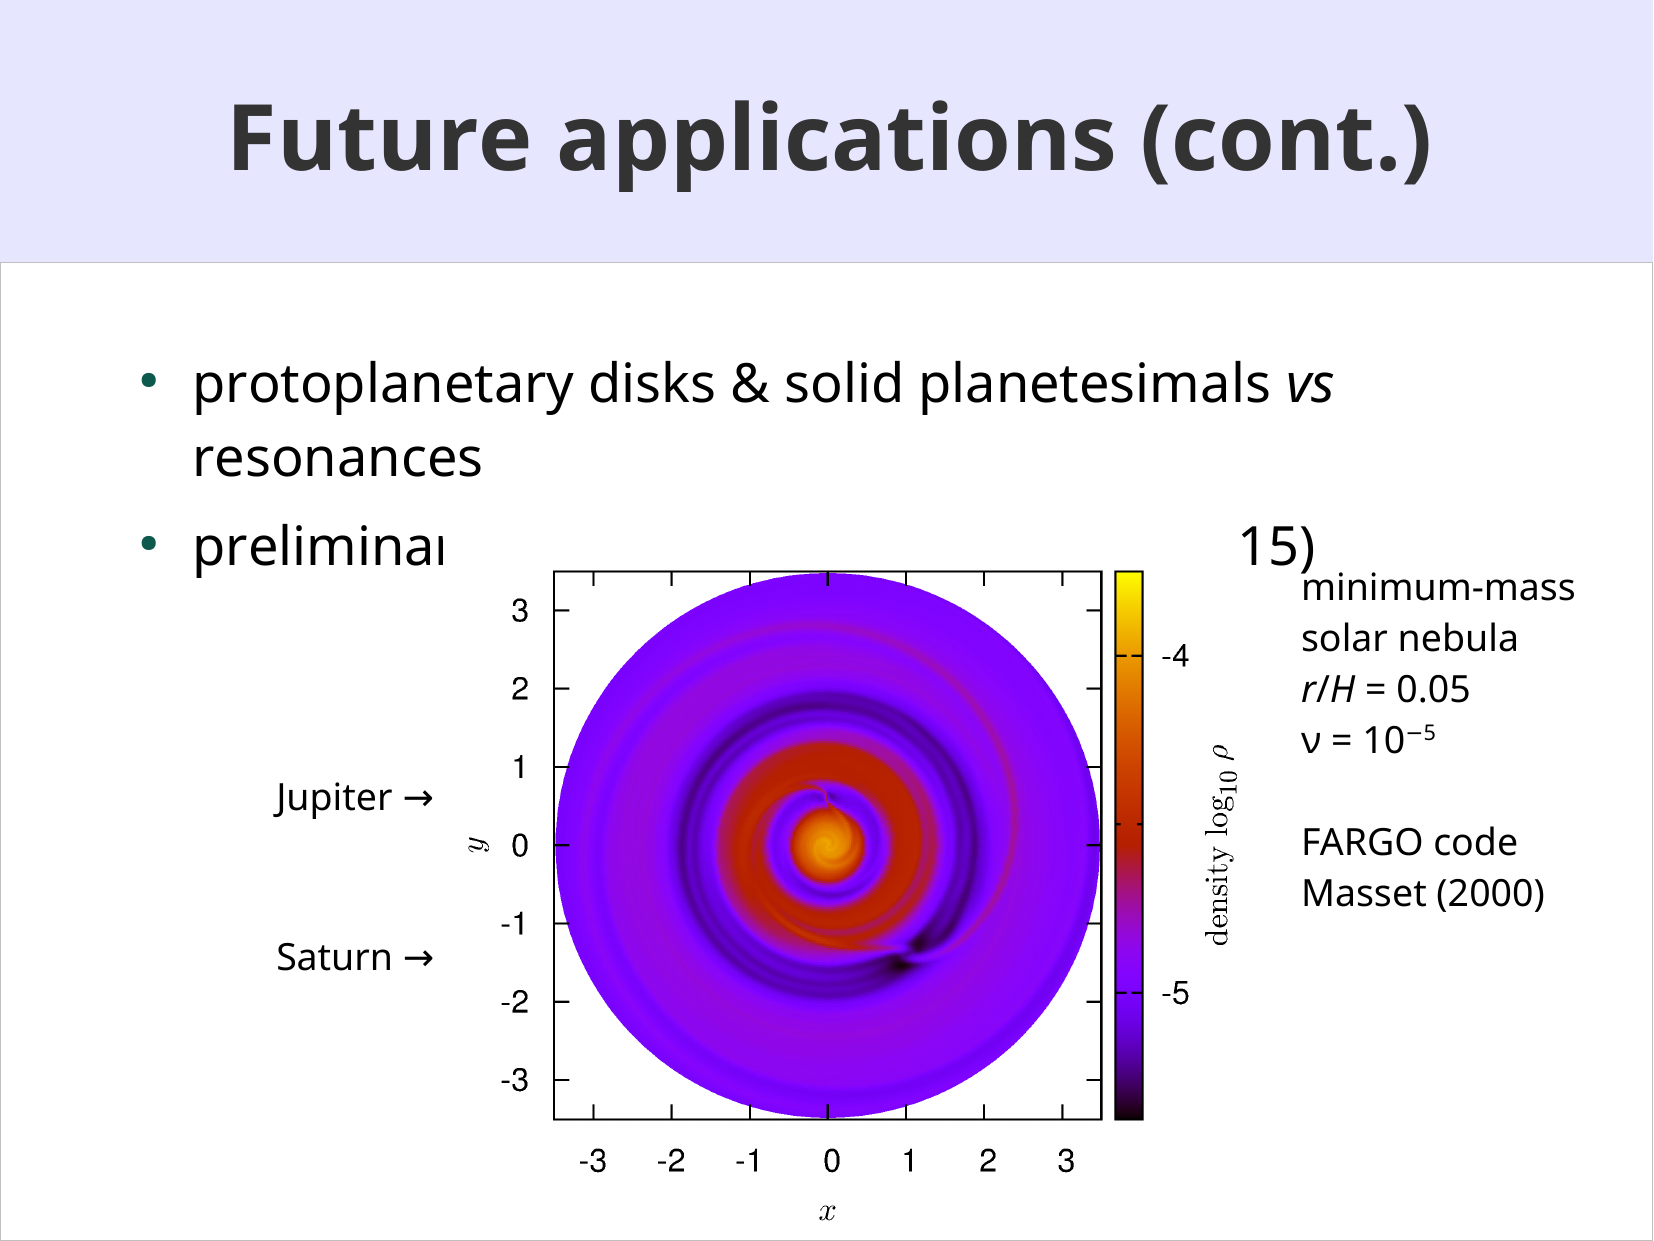

# Future applications (cont.)
protoplanetary disks & solid planetesimals vs resonances
preliminary results in Chrenko & Brož (2015)
minimum-mass
solar nebula
r/H = 0.05
ν = 10−5
FARGO code
Masset (2000)
Jupiter →
Saturn →